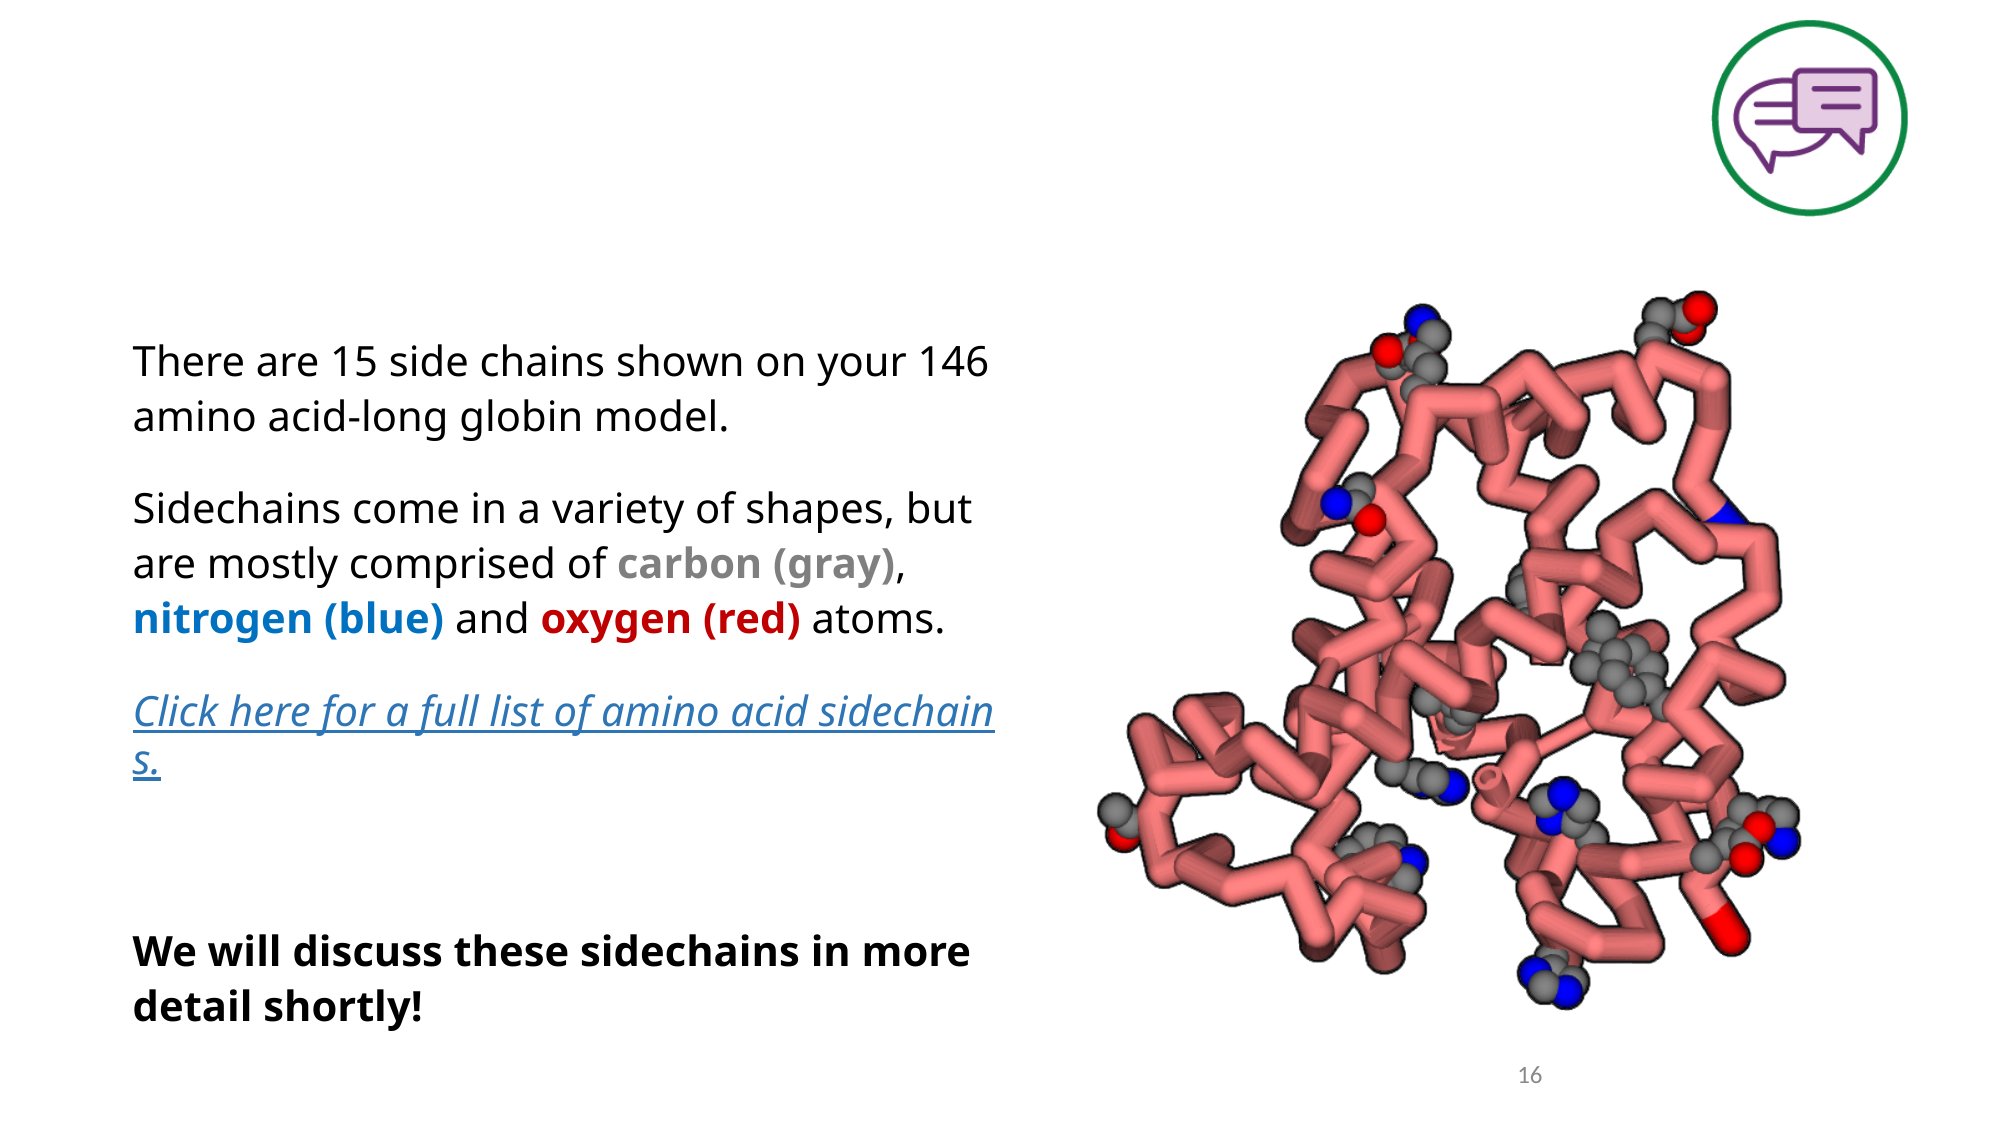

Primary Structure — 15 of 146Amino Acids!
There are 15 side chains shown on your 146 amino acid-long globin model.
Sidechains come in a variety of shapes, but are mostly comprised of carbon (gray), nitrogen (blue) and oxygen (red) atoms.
Click here for a full list of amino acid sidechains.
We will discuss these sidechains in more detail shortly!
15